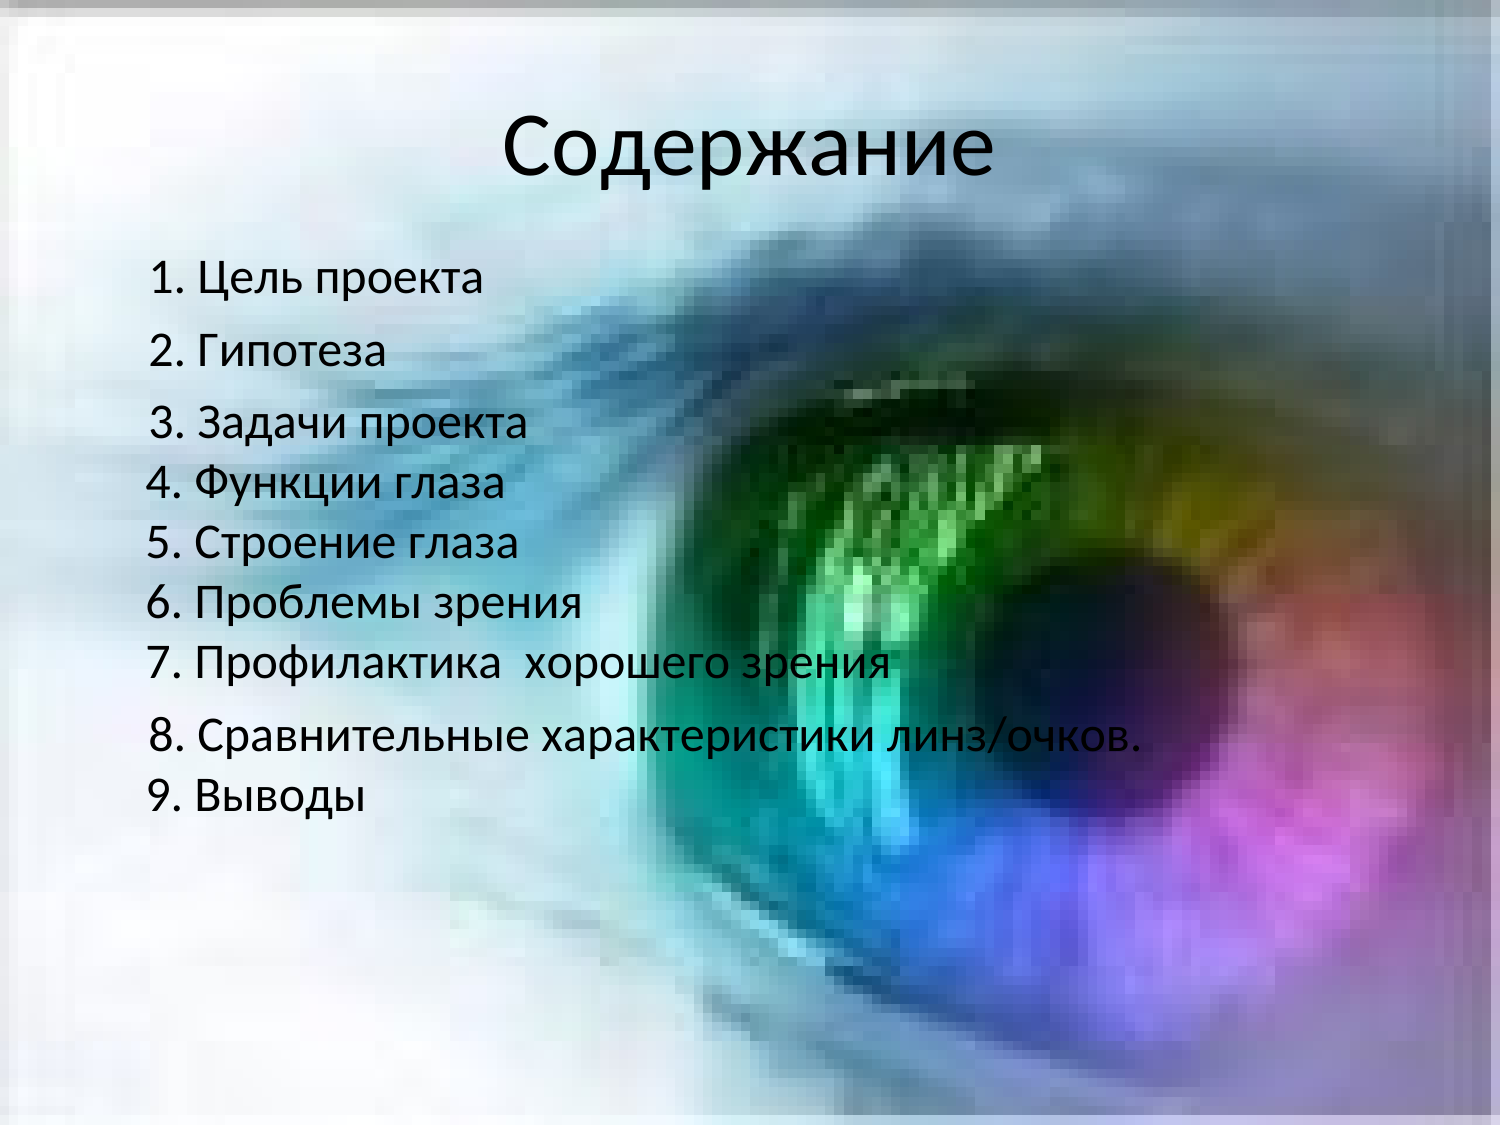

# Содержание
 1. Цель проекта
 2. Гипотеза
 3. Задачи проекта
4. Функции глаза
5. Строение глаза
6. Проблемы зрения
7. Профилактика хорошего зрения
 8. Сравнительные характеристики линз/очков.
9. Выводы